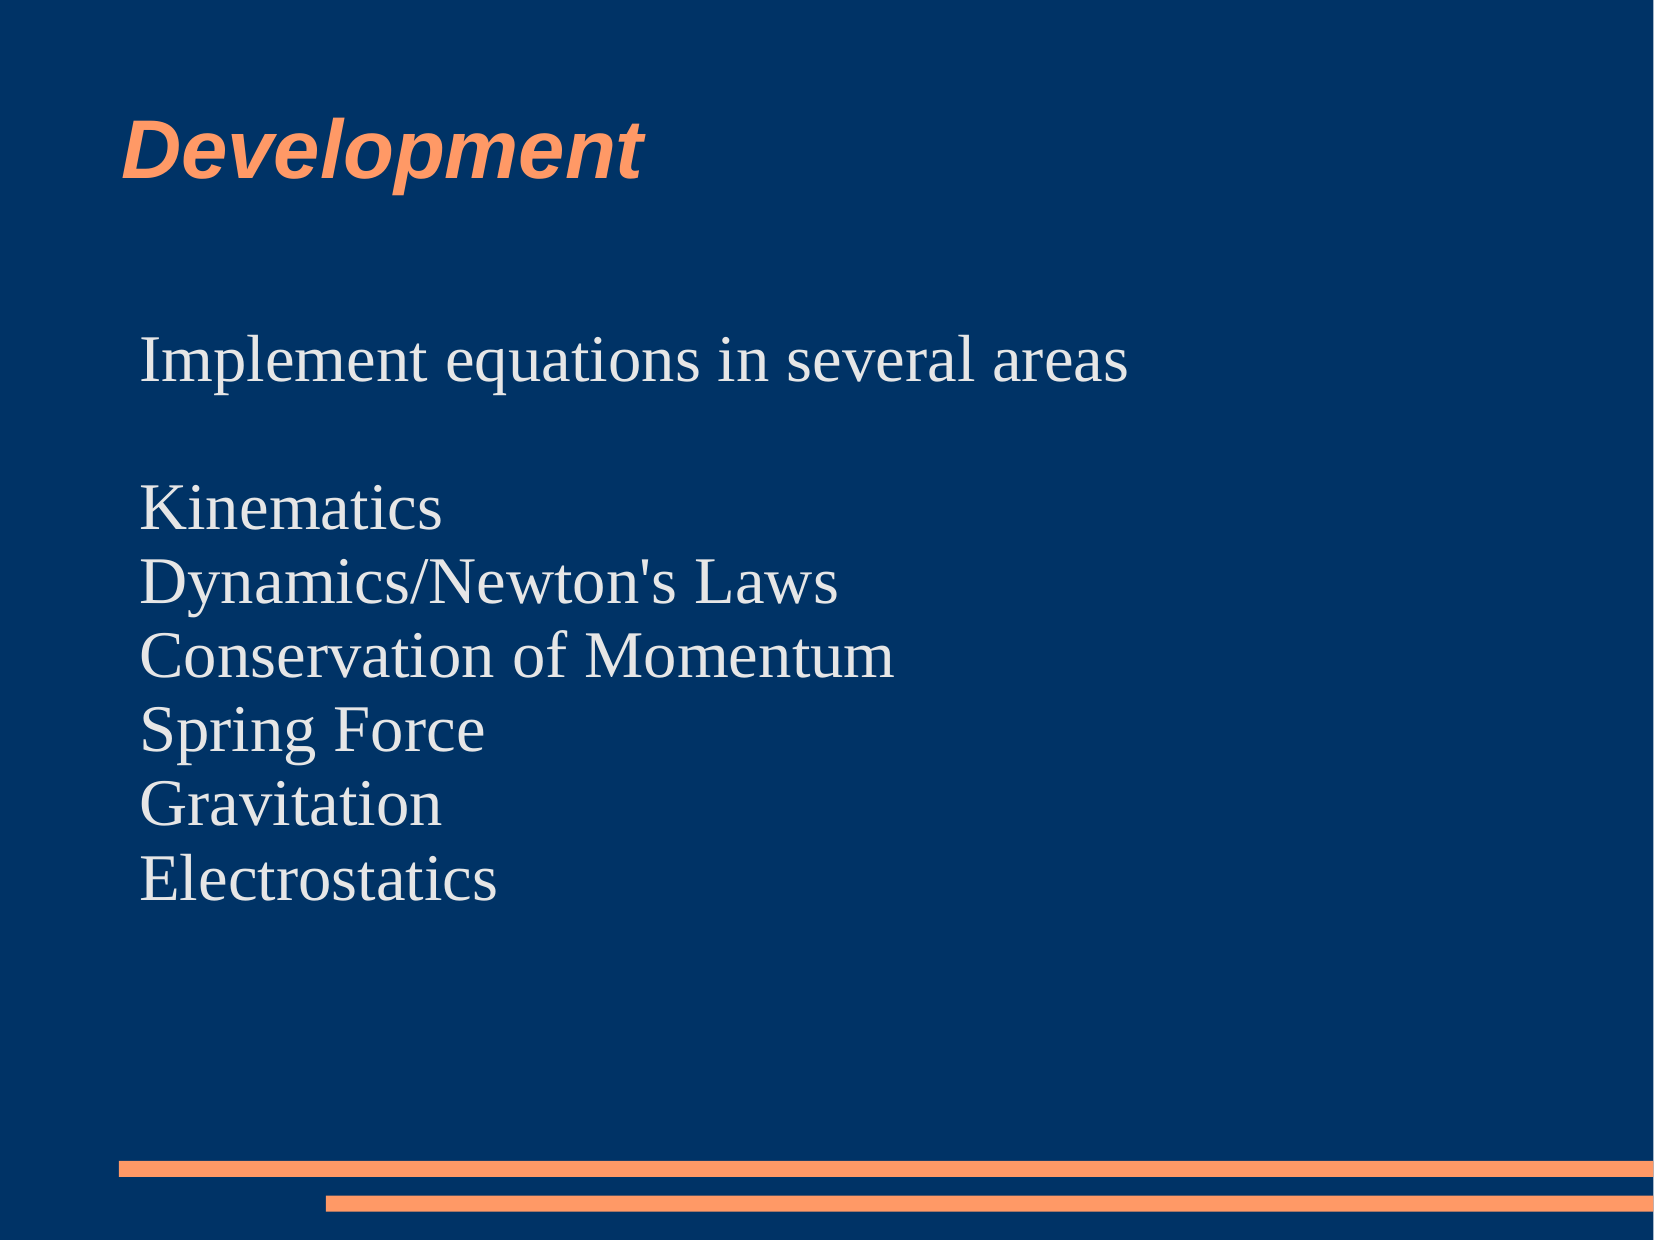

# Development
Implement equations in several areas
Kinematics
Dynamics/Newton's Laws
Conservation of Momentum
Spring Force
Gravitation
Electrostatics